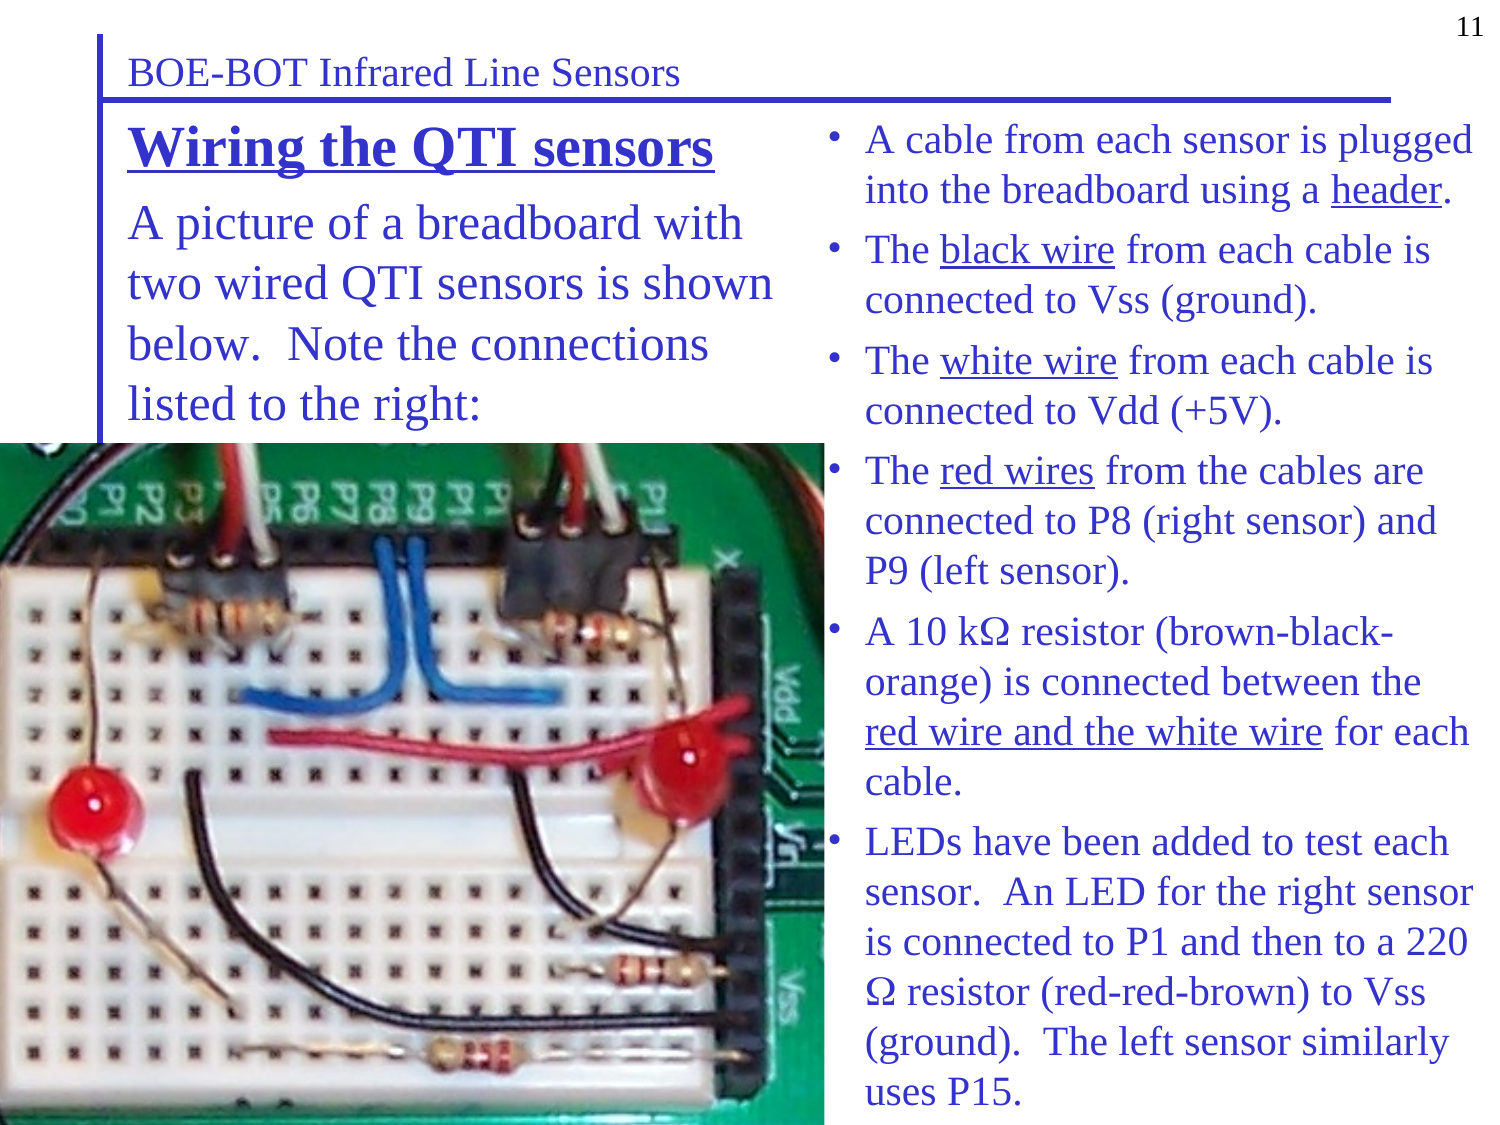

BOE-BOT Infrared Line Sensors
Wiring the QTI sensors
A picture of a breadboard with two wired QTI sensors is shown below. Note the connections listed to the right:
A cable from each sensor is plugged into the breadboard using a header.
The black wire from each cable is connected to Vss (ground).
The white wire from each cable is connected to Vdd (+5V).
The red wires from the cables are connected to P8 (right sensor) and P9 (left sensor).
A 10 k resistor (brown-black-orange) is connected between the red wire and the white wire for each cable.
LEDs have been added to test each sensor. An LED for the right sensor is connected to P1 and then to a 220  resistor (red-red-brown) to Vss (ground). The left sensor similarly uses P15.